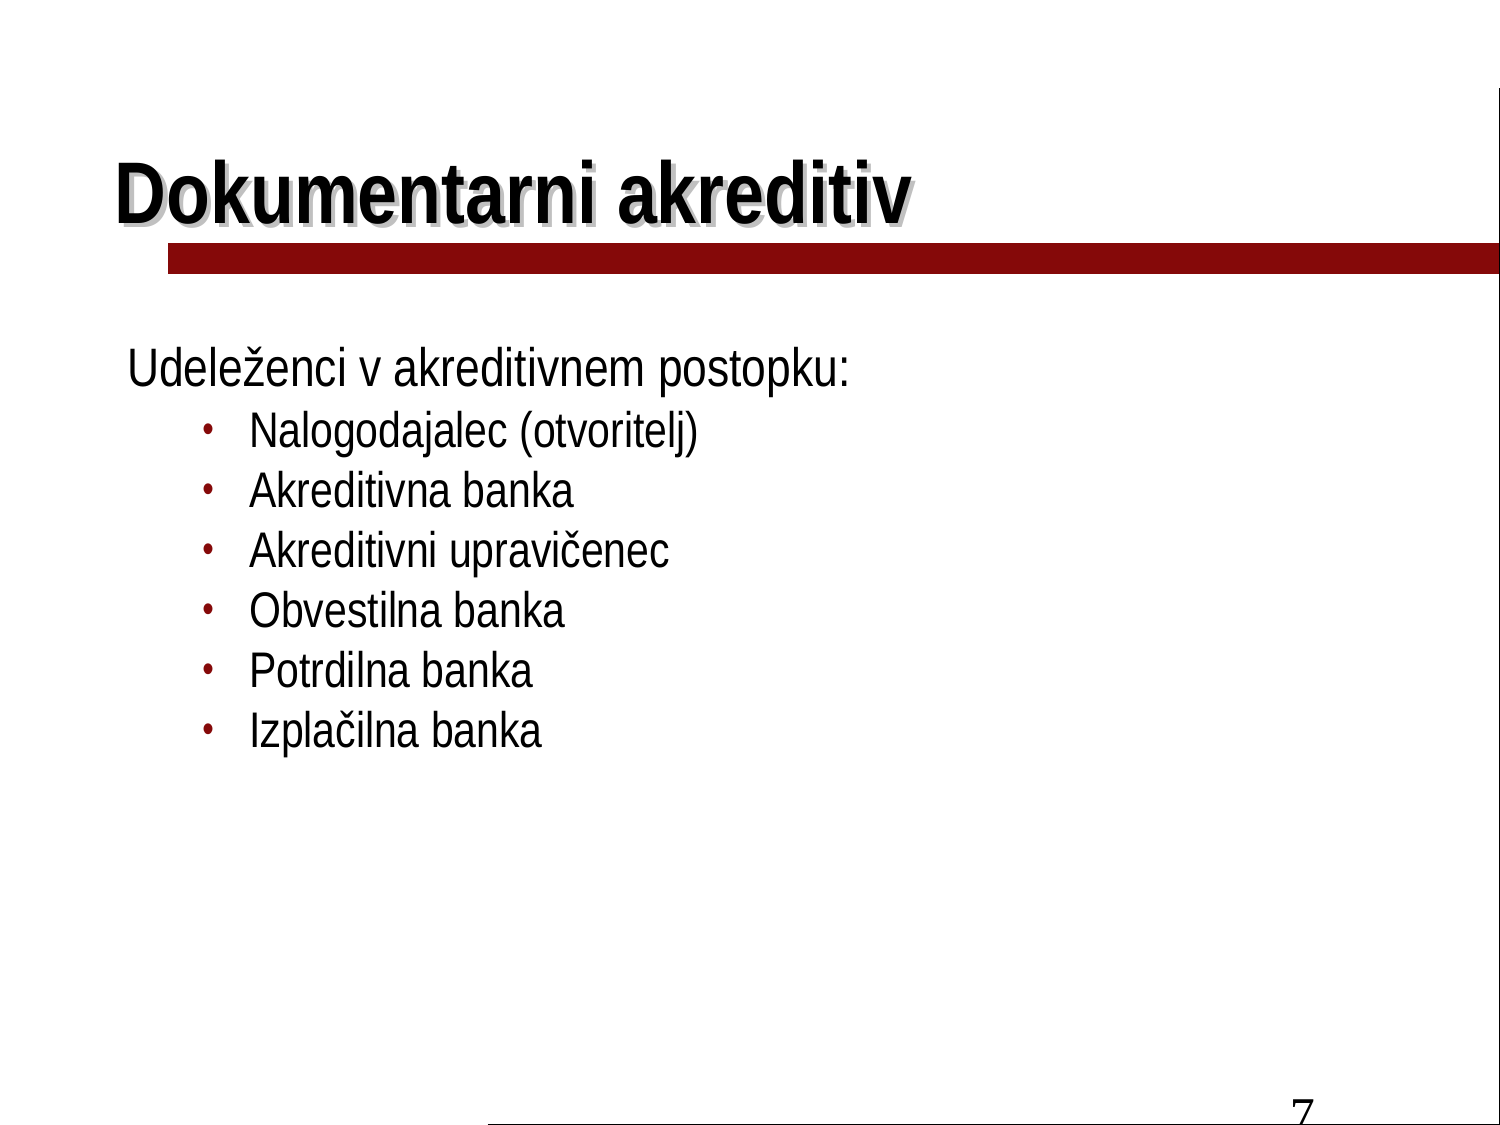

# Dokumentarni akreditiv
Udeleženci v akreditivnem postopku:
Nalogodajalec (otvoritelj)
Akreditivna banka
Akreditivni upravičenec
Obvestilna banka
Potrdilna banka
Izplačilna banka
7